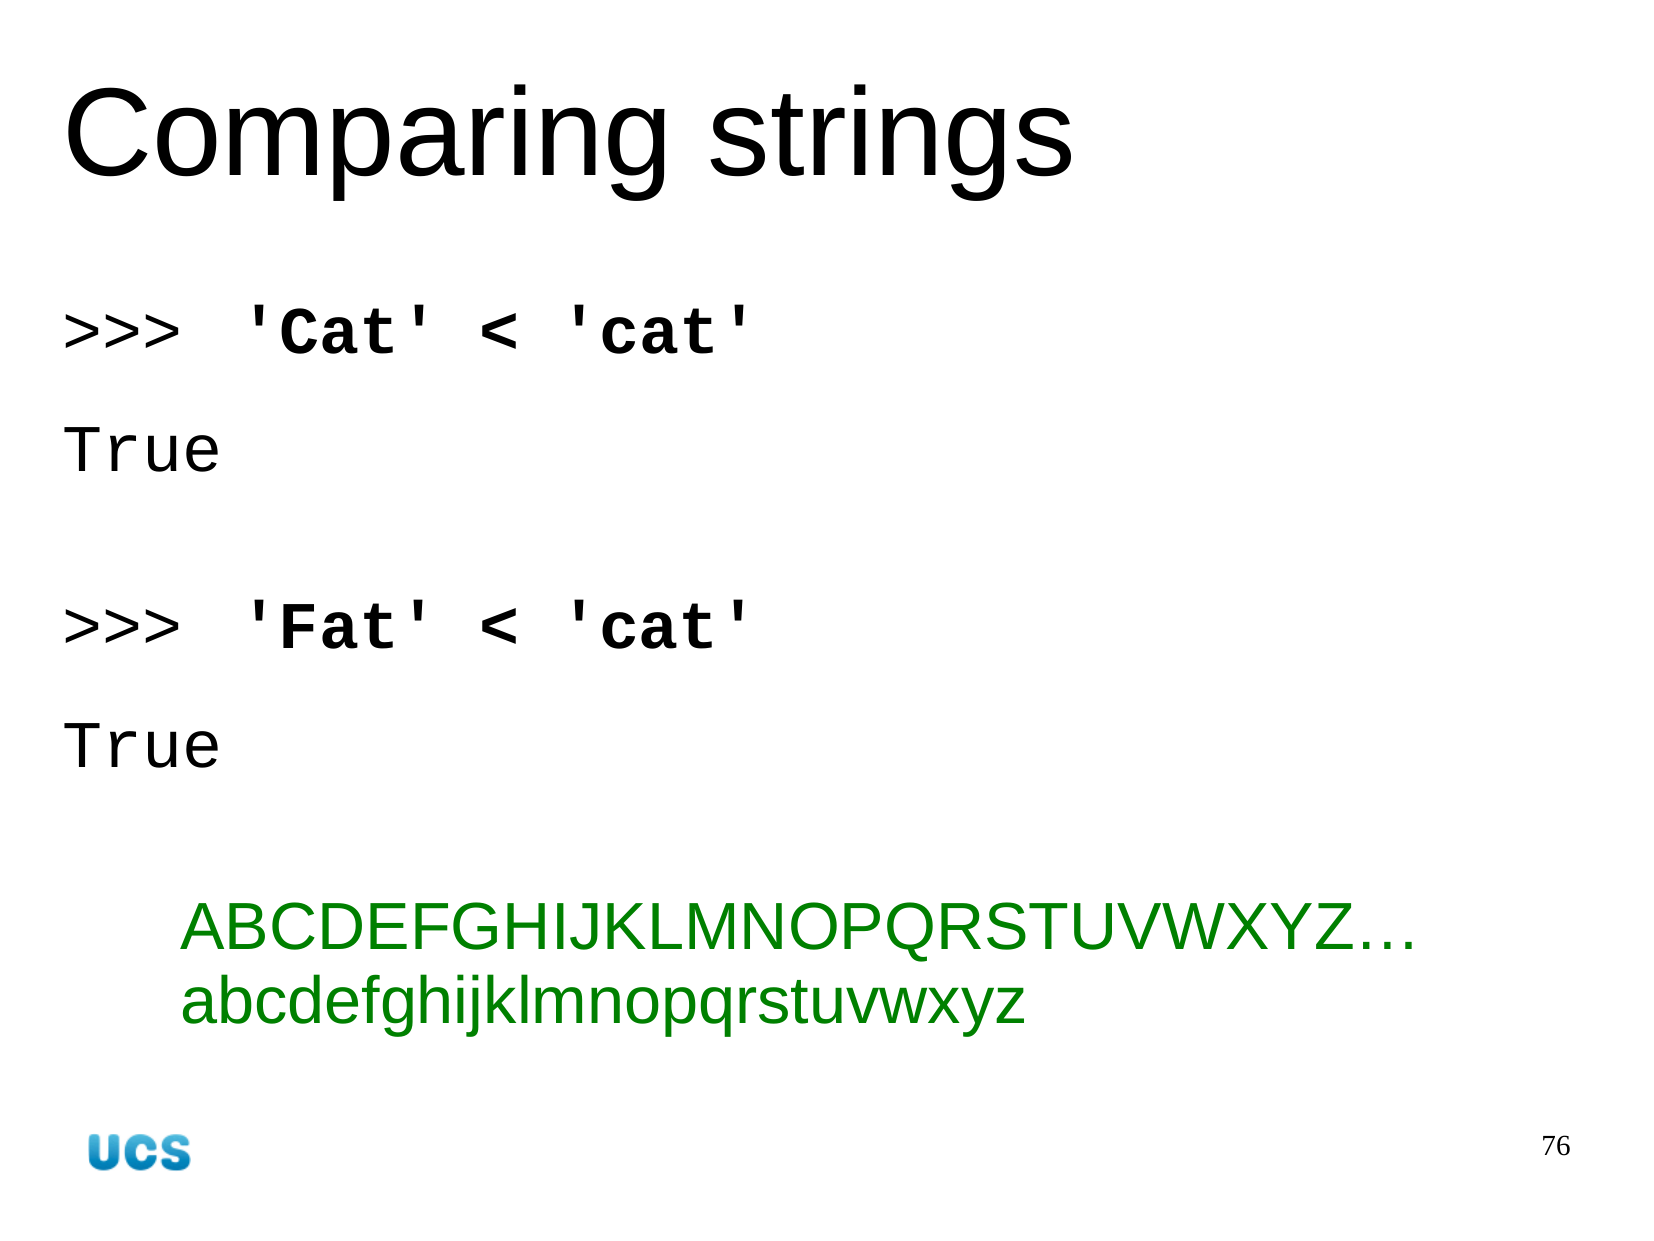

Comparing strings
>>>
'Cat' < 'cat'
True
>>>
'Fat' < 'cat'
True
ABCDEFGHIJKLMNOPQRSTUVWXYZ…
abcdefghijklmnopqrstuvwxyz
76